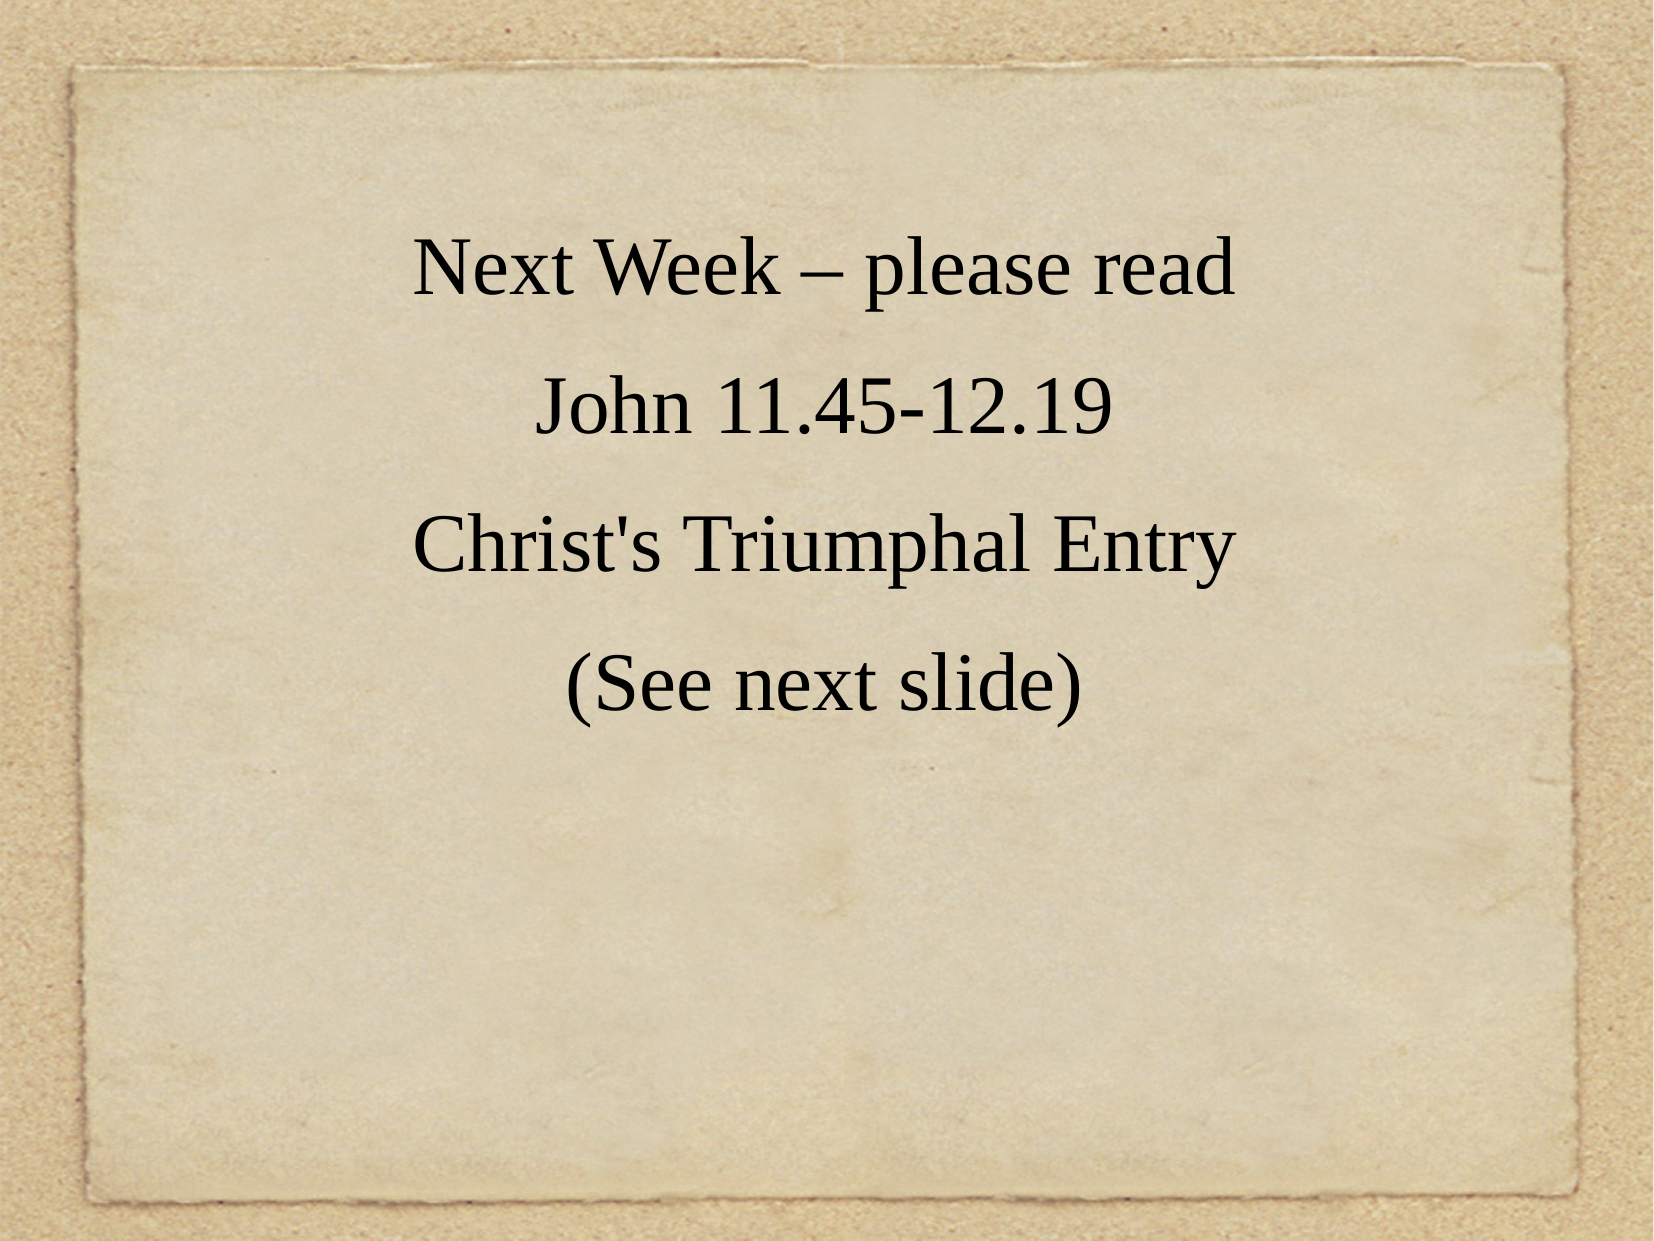

Next Week – please read
John 11.45-12.19
Christ's Triumphal Entry
(See next slide)